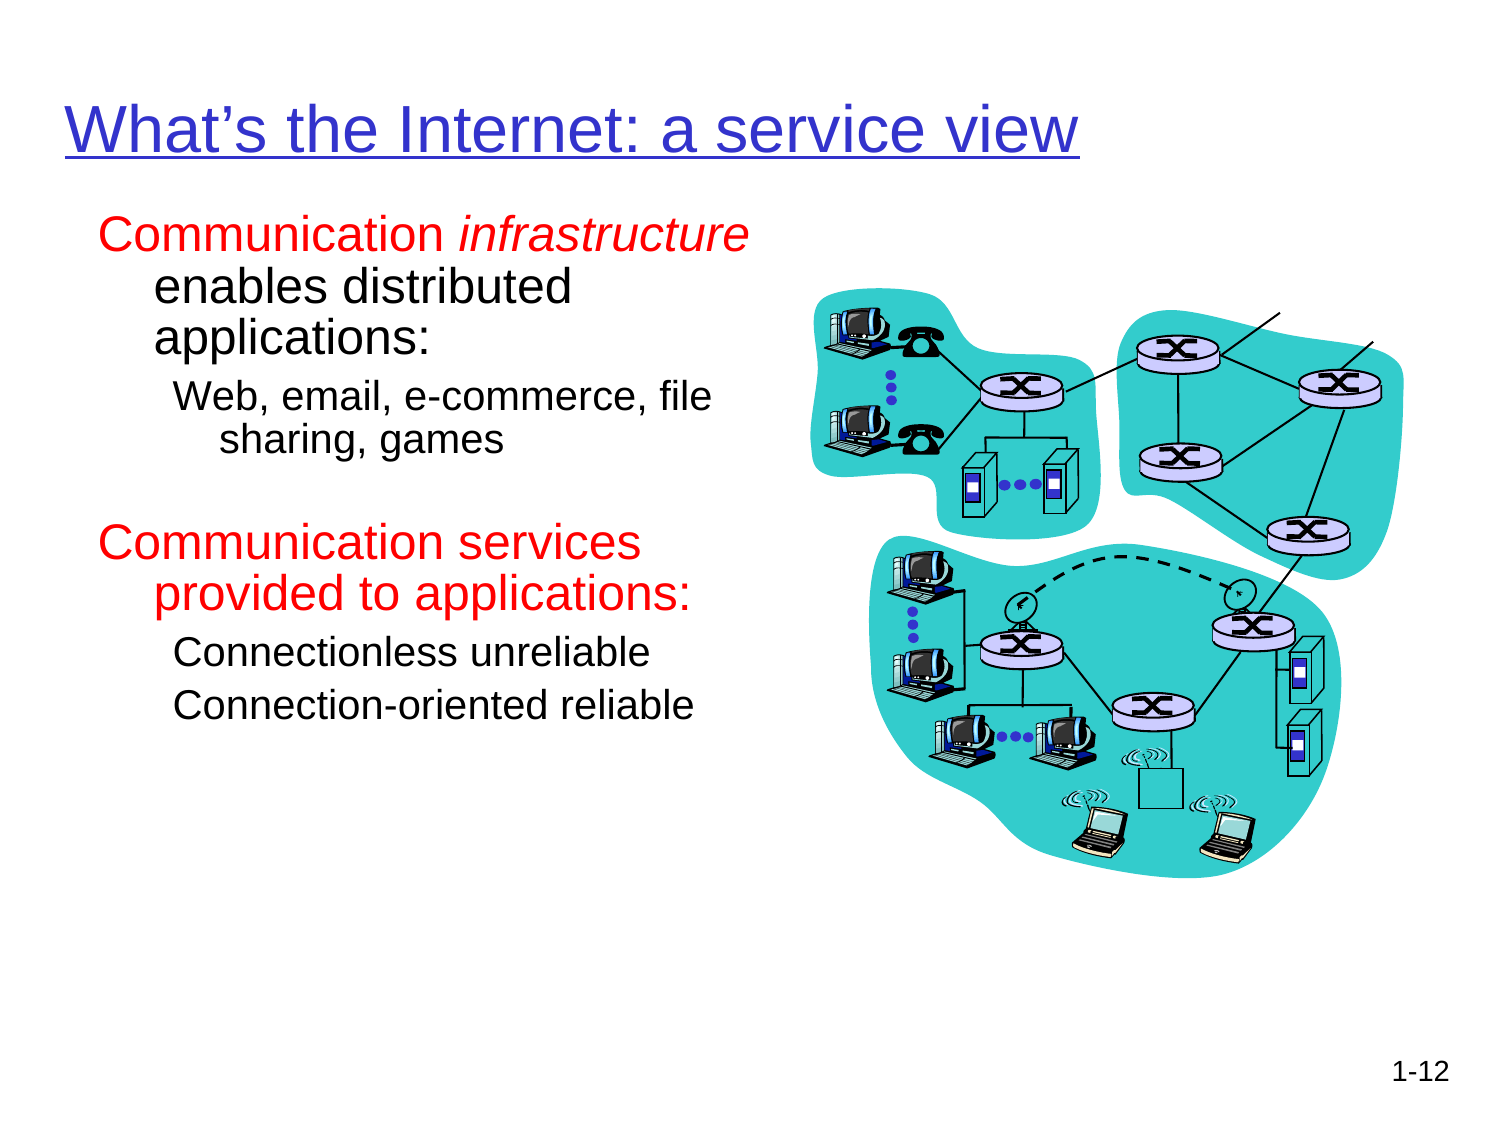

# What’s the Internet: a service view
Communication infrastructure enables distributed applications:
Web, email, e-commerce, file sharing, games
Communication services provided to applications:
Connectionless unreliable
Connection-oriented reliable
12